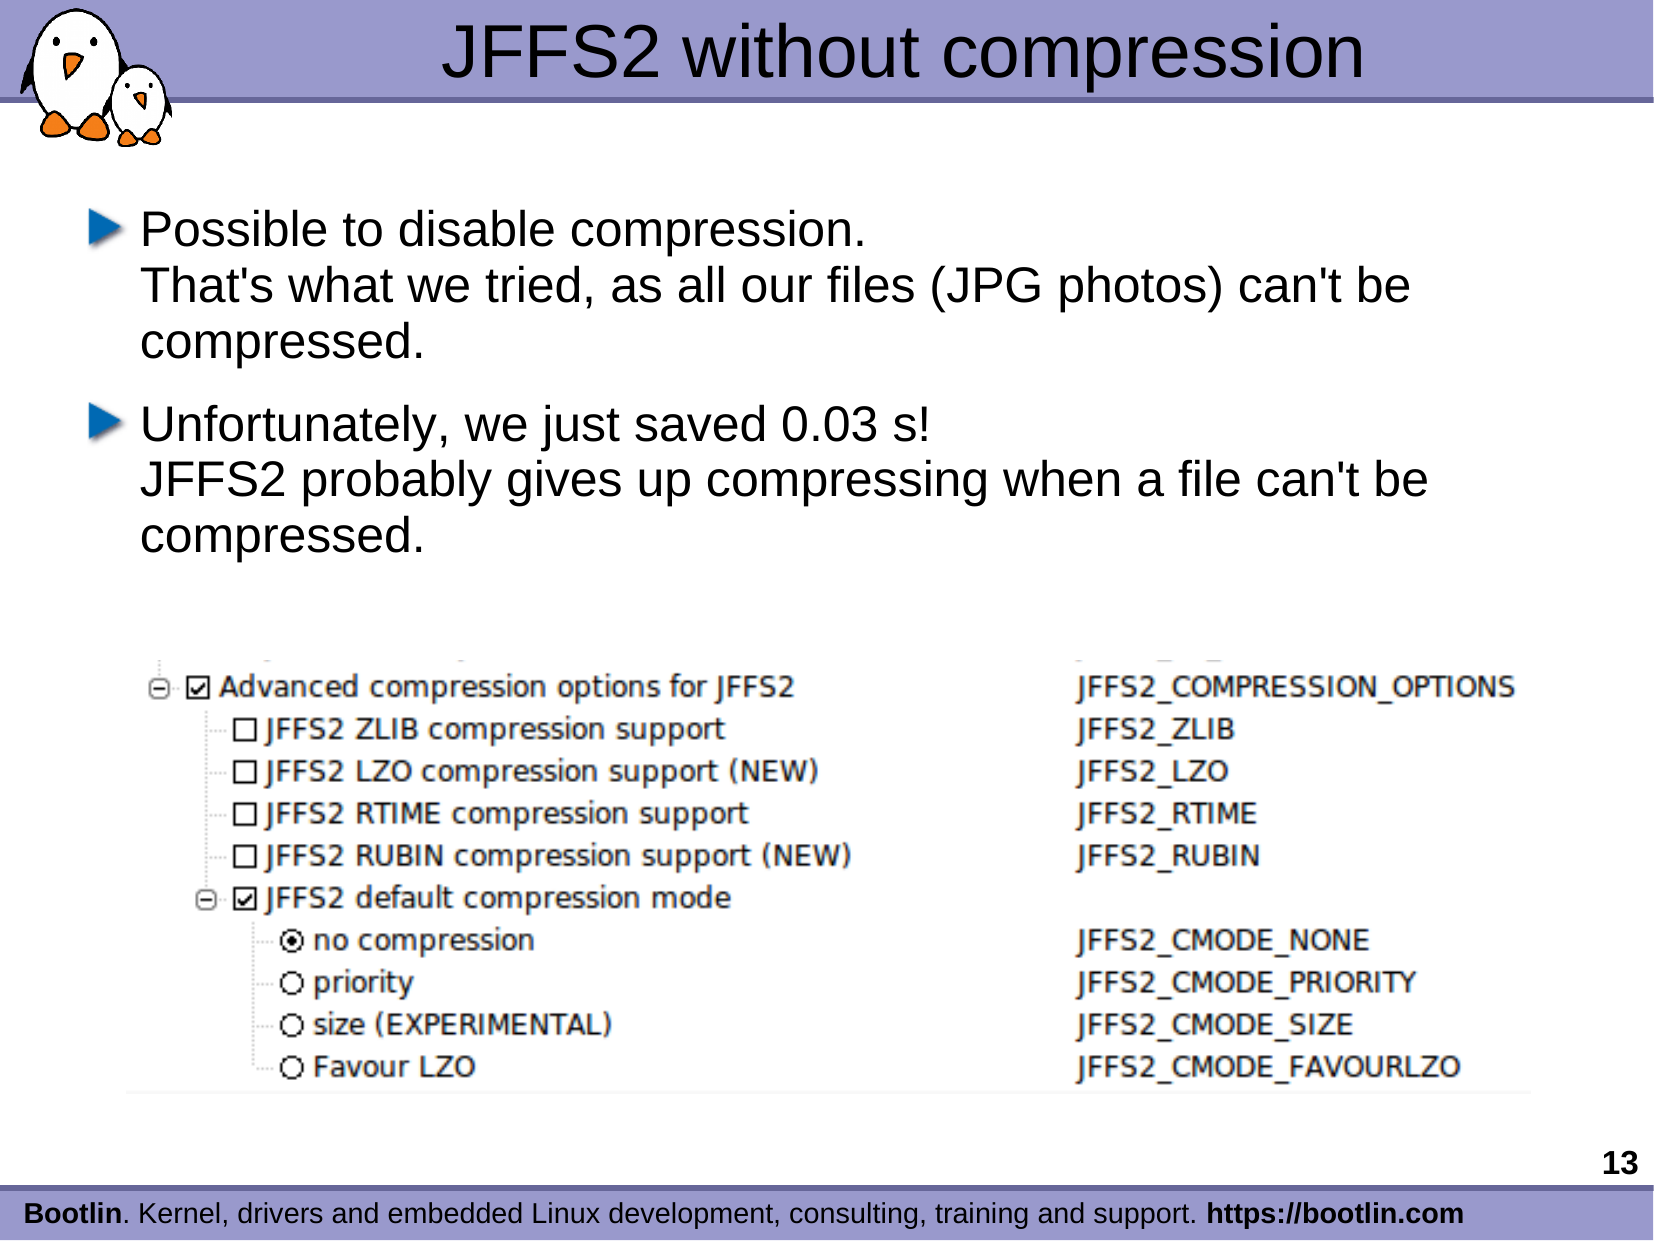

# JFFS2 without compression
Possible to disable compression.
That's what we tried, as all our files (JPG photos) can't be compressed.
Unfortunately, we just saved 0.03 s!
JFFS2 probably gives up compressing when a file can't be compressed.